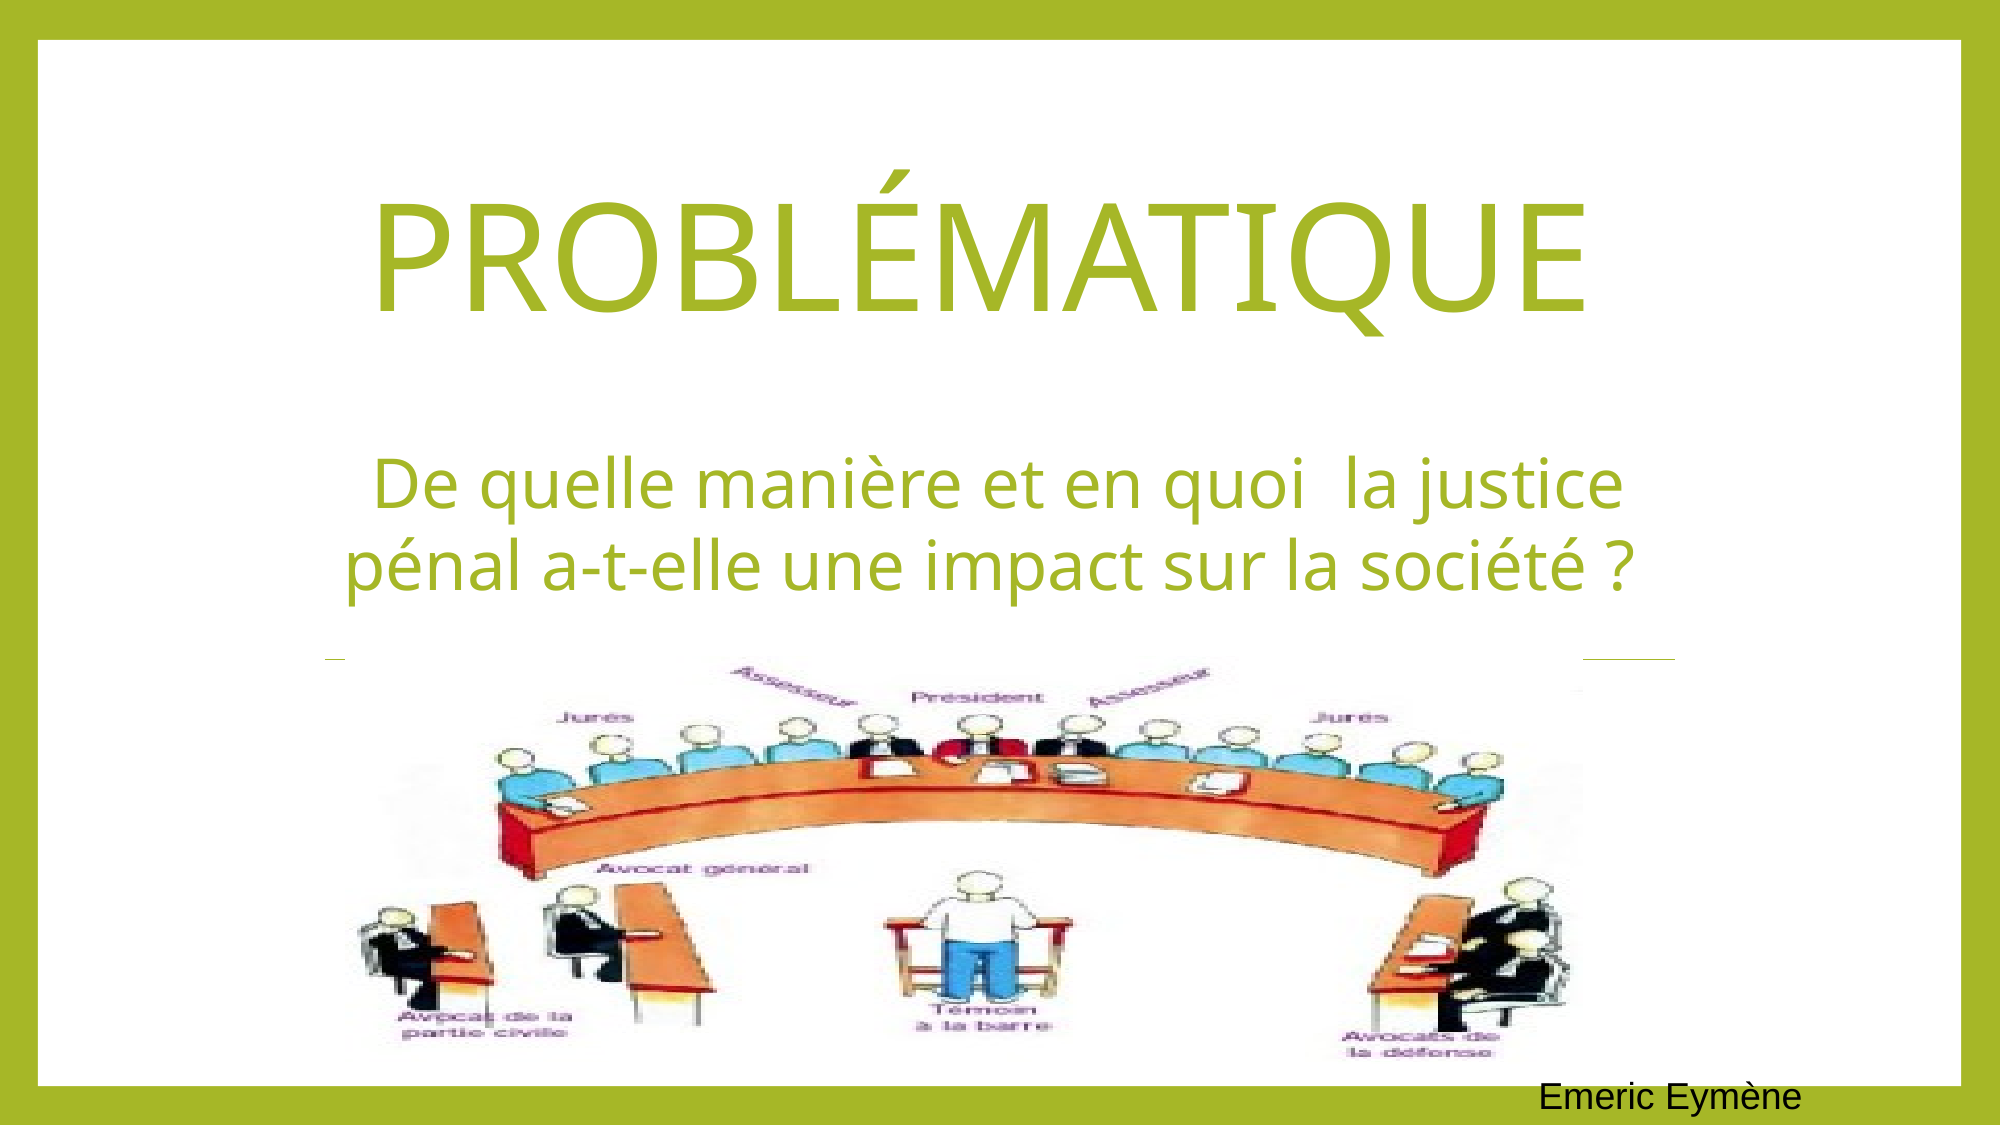

# Problématique
De quelle manière et en quoi la justice pénal a-t-elle une impact sur la société ?
Emeric Eymène